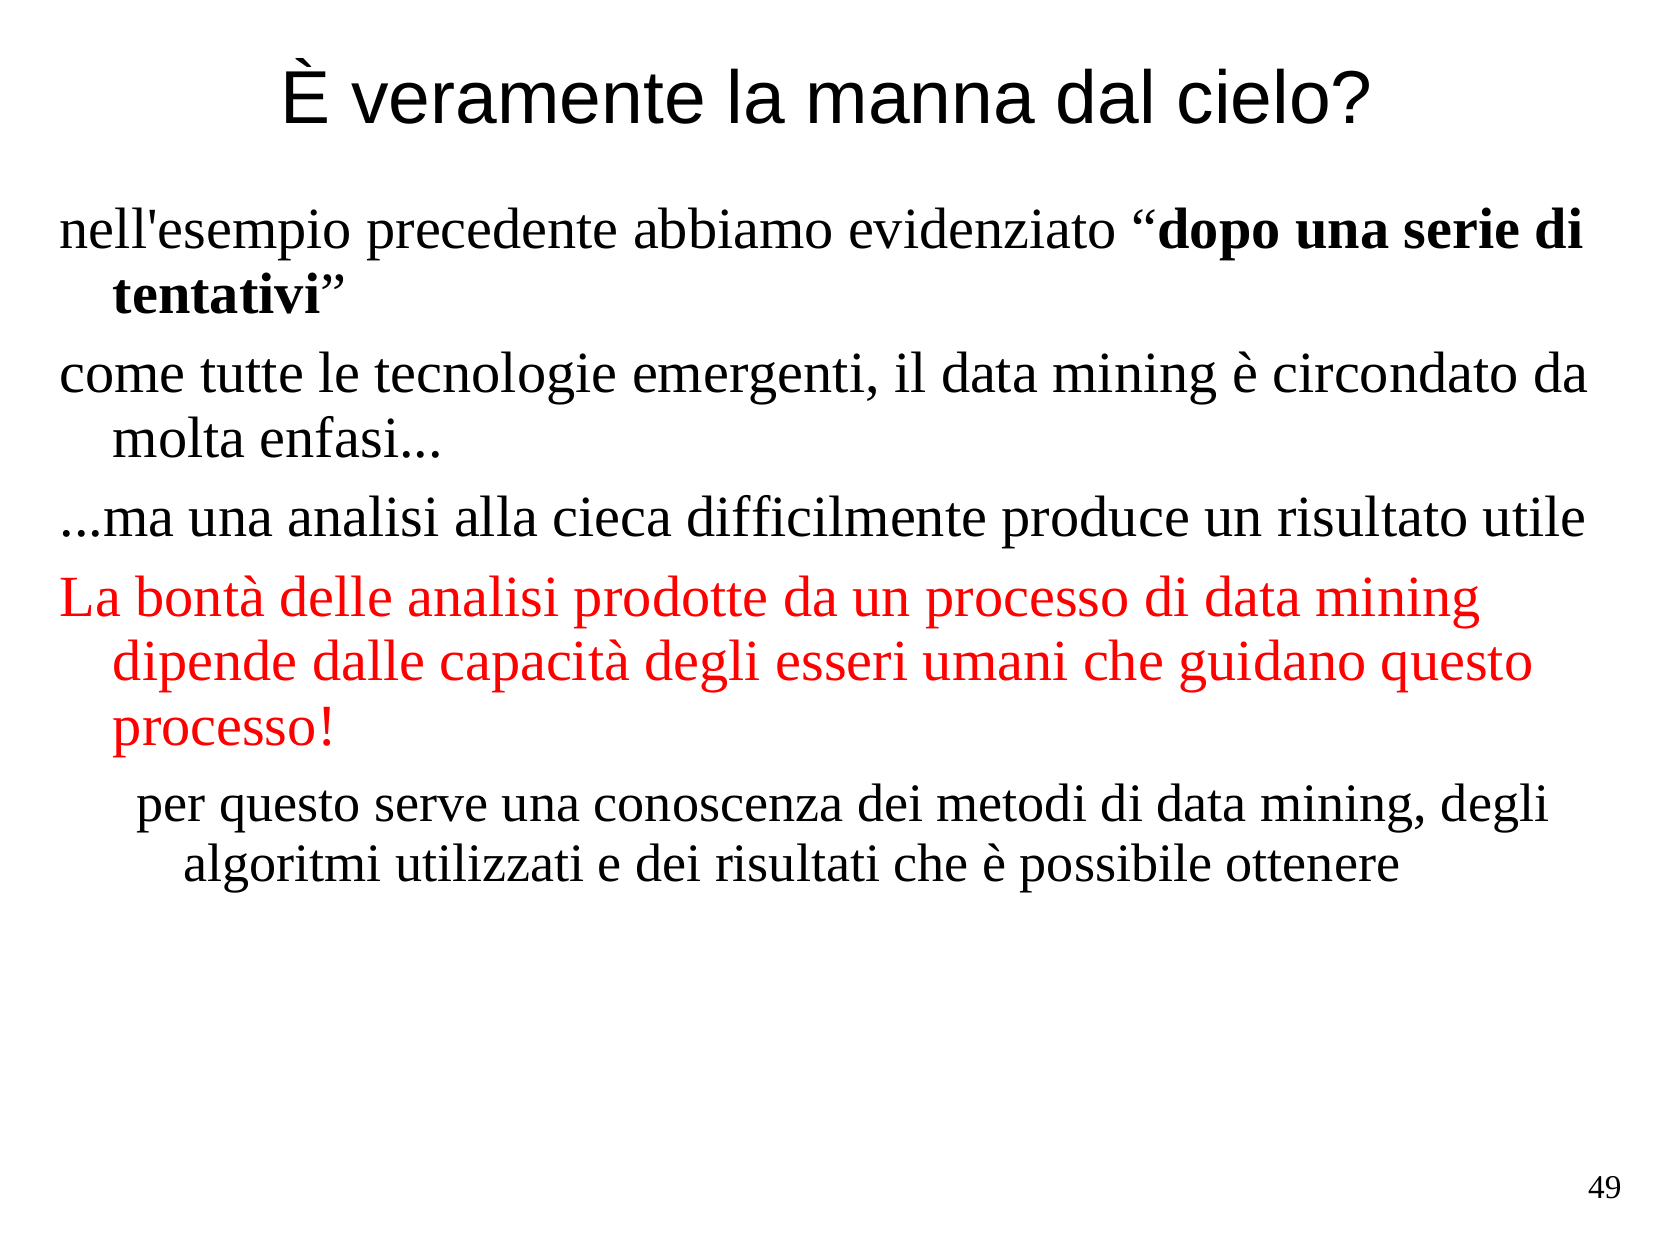

# È veramente la manna dal cielo?
nell'esempio precedente abbiamo evidenziato “dopo una serie di tentativi”
come tutte le tecnologie emergenti, il data mining è circondato da molta enfasi...
...ma una analisi alla cieca difficilmente produce un risultato utile
La bontà delle analisi prodotte da un processo di data mining dipende dalle capacità degli esseri umani che guidano questo processo!
per questo serve una conoscenza dei metodi di data mining, degli algoritmi utilizzati e dei risultati che è possibile ottenere